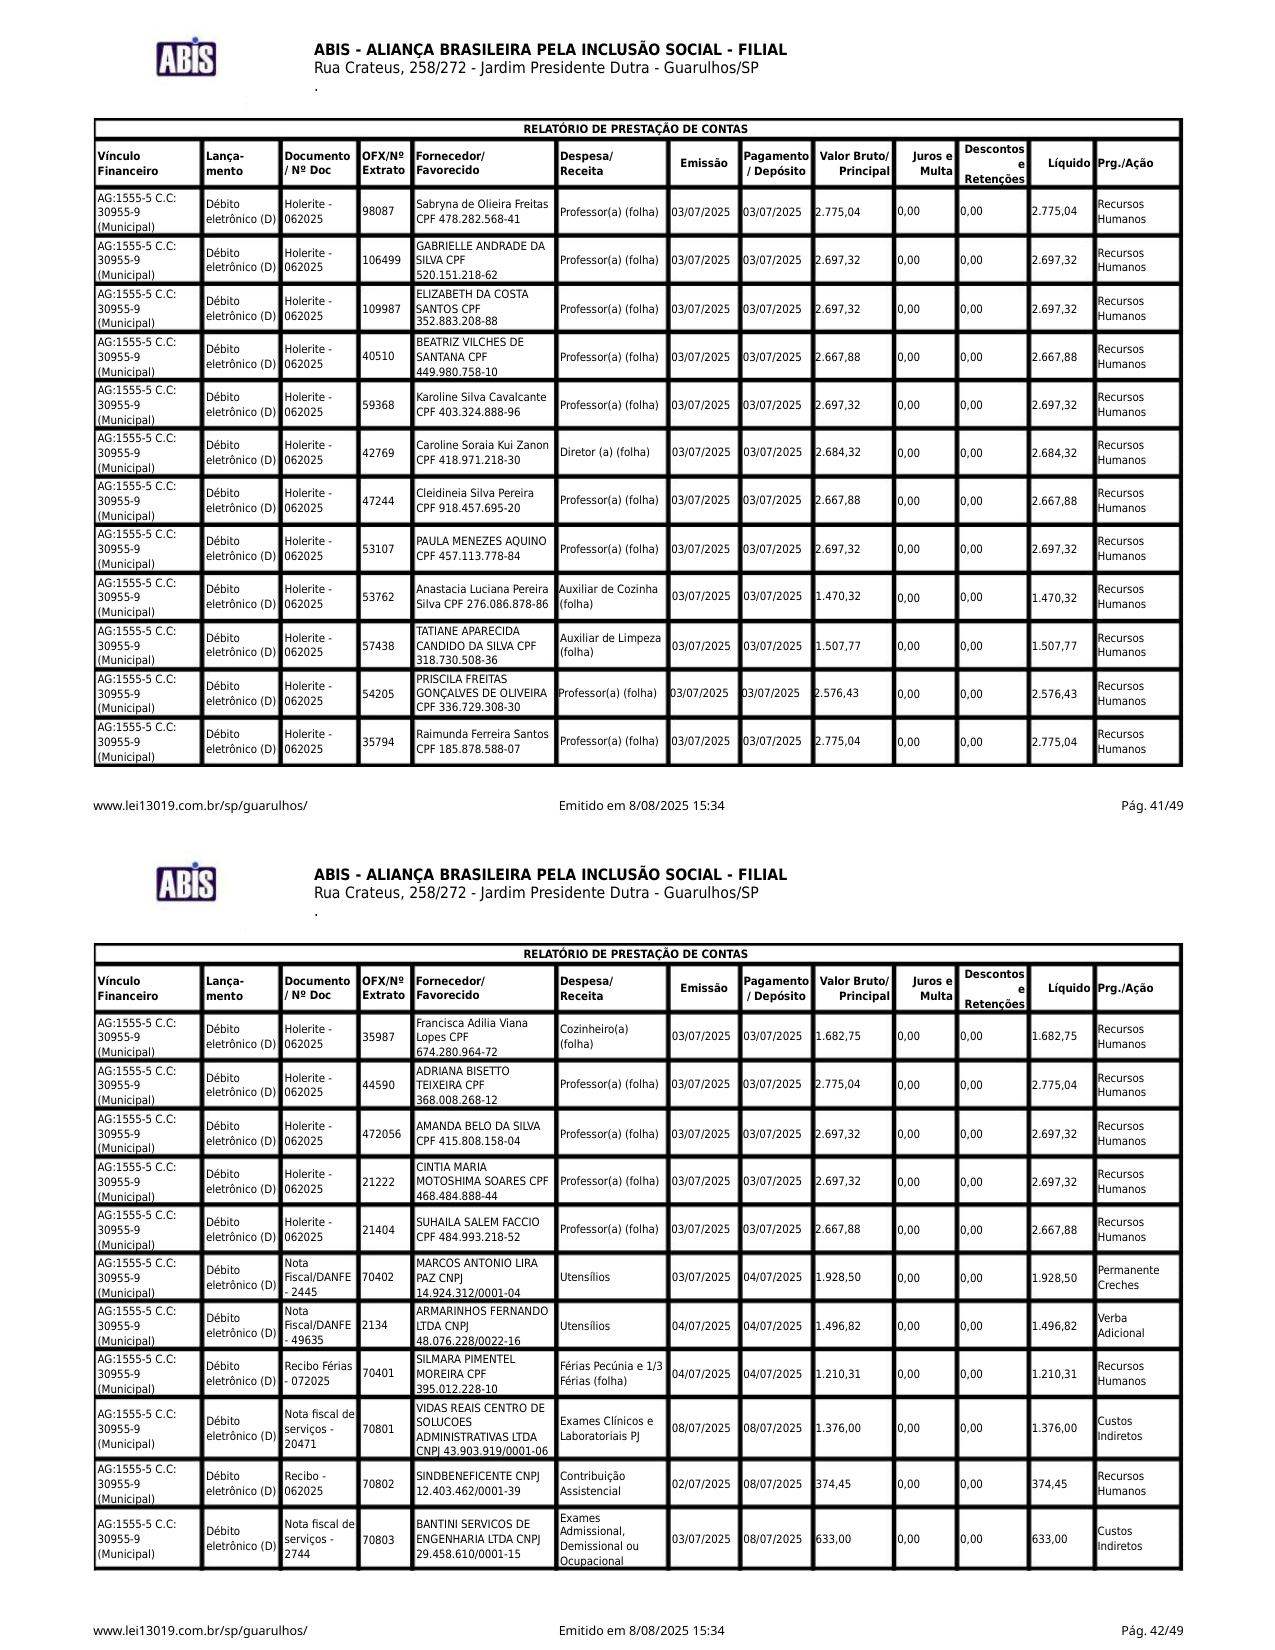

ABIS - ALIANÇA BRASILEIRA PELA INCLUSÃO SOCIAL - FILIAL
Rua Crateus, 258/272 - Jardim Presidente Dutra - Guarulhos/SP
.
RELATÓRIO DE PRESTAÇÃO DE CONTAS
Descontos
e
Retenções
Vínculo
Financeiro
Lança-
mento
Documento OFX/Nº Fornecedor/
Despesa/
Receita
Pagamento Valor Bruto/
/ Depósito Principal
Juros e
Multa
Emissão
Líquido Prg./Ação
/ Nº Doc
Extrato Favorecido
AG:1555-5 C.C:
30955-9
(Municipal)
Débito
eletrônico (D) 062025
Holerite -
Sabryna de Olieira Freitas
CPF 478.282.568-41
Recursos
Humanos
98087
Professor(a) (folha) 03/07/2025 03/07/2025 2.775,04
Professor(a) (folha) 03/07/2025 03/07/2025 2.697,32
Professor(a) (folha) 03/07/2025 03/07/2025 2.697,32
Professor(a) (folha) 03/07/2025 03/07/2025 2.667,88
Professor(a) (folha) 03/07/2025 03/07/2025 2.697,32
0,00
0,00
0,00
0,00
0,00
0,00
0,00
0,00
0,00
0,00
0,00
0,00
0,00
2.775,04
AG:1555-5 C.C:
30955-9
(Municipal)
GABRIELLE ANDRADE DA
106499 SILVA CPF
520.151.218-62
Débito
eletrônico (D) 062025
Holerite -
Recursos
Humanos
0,00
0,00
0,00
0,00
0,00
0,00
0,00
0,00
0,00
0,00
0,00
2.697,32
2.697,32
2.667,88
2.697,32
2.684,32
2.667,88
2.697,32
1.470,32
1.507,77
2.576,43
2.775,04
AG:1555-5 C.C:
30955-9
(Municipal)
ELIZABETH DA COSTA
109987 SANTOS CPF
Débito
eletrônico (D) 062025
Holerite -
Recursos
Humanos
352.883.208-88
AG:1555-5 C.C:
30955-9
(Municipal)
BEATRIZ VILCHES DE
SANTANA CPF
449.980.758-10
Débito
eletrônico (D) 062025
Holerite -
Recursos
Humanos
40510
59368
42769
47244
53107
53762
57438
54205
35794
AG:1555-5 C.C:
30955-9
(Municipal)
Débito
eletrônico (D) 062025
Holerite -
Karoline Silva Cavalcante
CPF 403.324.888-96
Recursos
Humanos
AG:1555-5 C.C:
30955-9
(Municipal)
Débito
eletrônico (D) 062025
Holerite -
Caroline Soraia Kui Zanon
CPF 418.971.218-30
Recursos
Humanos
Diretor (a) (folha)
03/07/2025 03/07/2025 2.684,32
AG:1555-5 C.C:
30955-9
(Municipal)
Débito
eletrônico (D) 062025
Holerite -
Cleidineia Silva Pereira
CPF 918.457.695-20
Recursos
Humanos
Professor(a) (folha) 03/07/2025 03/07/2025 2.667,88
Professor(a) (folha) 03/07/2025 03/07/2025 2.697,32
AG:1555-5 C.C:
30955-9
(Municipal)
Débito
eletrônico (D) 062025
Holerite -
PAULA MENEZES AQUINO
CPF 457.113.778-84
Recursos
Humanos
AG:1555-5 C.C:
30955-9
(Municipal)
Débito
eletrônico (D) 062025
Holerite -
Anastacia Luciana Pereira Auxiliar de Cozinha
Silva CPF 276.086.878-86 (folha)
Recursos
Humanos
03/07/2025 03/07/2025 1.470,32
03/07/2025 03/07/2025 1.507,77
AG:1555-5 C.C:
30955-9
(Municipal)
TATIANE APARECIDA
CANDIDO DA SILVA CPF
318.730.508-36
Débito
eletrônico (D) 062025
Holerite -
Auxiliar de Limpeza
(folha)
Recursos
Humanos
AG:1555-5 C.C:
30955-9
(Municipal)
PRISCILA FREITAS
Débito
eletrônico (D) 062025
Holerite -
Recursos
Humanos
GONÇALVES DE OLIVEIRA Professor(a) (folha) 03/07/2025 03/07/2025 2.576,43
CPF 336.729.308-30
AG:1555-5 C.C:
30955-9
(Municipal)
Débito
eletrônico (D) 062025
Holerite -
Raimunda Ferreira Santos
CPF 185.878.588-07
Recursos
Humanos
Professor(a) (folha) 03/07/2025 03/07/2025 2.775,04
www.lei13019.com.br/sp/guarulhos/
Emitido em 8/08/2025 15:34
Pág. 41/49
ABIS - ALIANÇA BRASILEIRA PELA INCLUSÃO SOCIAL - FILIAL
Rua Crateus, 258/272 - Jardim Presidente Dutra - Guarulhos/SP
.
RELATÓRIO DE PRESTAÇÃO DE CONTAS
Descontos
e
Retenções
Vínculo
Financeiro
Lança-
mento
Documento OFX/Nº Fornecedor/
Despesa/
Receita
Pagamento Valor Bruto/
/ Depósito Principal
Juros e
Multa
Emissão
Líquido Prg./Ação
/ Nº Doc
Extrato Favorecido
AG:1555-5 C.C:
30955-9
(Municipal)
Francisca Adilia Viana
Lopes CPF
674.280.964-72
Débito
eletrônico (D) 062025
Holerite -
Cozinheiro(a)
(folha)
Recursos
Humanos
35987
44590
472056
21222
21404
03/07/2025 03/07/2025 1.682,75
0,00
0,00
0,00
0,00
0,00
0,00
0,00
0,00
0,00
0,00
0,00
0,00
0,00
0,00
0,00
0,00
1.682,75
AG:1555-5 C.C:
30955-9
(Municipal)
ADRIANA BISETTO
TEIXEIRA CPF
368.008.268-12
Débito
eletrônico (D) 062025
Holerite -
Recursos
Humanos
Professor(a) (folha) 03/07/2025 03/07/2025 2.775,04
Professor(a) (folha) 03/07/2025 03/07/2025 2.697,32
2.775,04
2.697,32
2.697,32
2.667,88
1.928,50
1.496,82
1.210,31
AG:1555-5 C.C:
30955-9
(Municipal)
Débito
eletrônico (D) 062025
Holerite -
AMANDA BELO DA SILVA
CPF 415.808.158-04
Recursos
Humanos
AG:1555-5 C.C:
30955-9
(Municipal)
CINTIA MARIA
Débito
eletrônico (D) 062025
Holerite -
Recursos
Humanos
MOTOSHIMA SOARES CPF Professor(a) (folha) 03/07/2025 03/07/2025 2.697,32
468.484.888-44
AG:1555-5 C.C:
30955-9
(Municipal)
Débito
eletrônico (D) 062025
Holerite -
SUHAILA SALEM FACCIO
CPF 484.993.218-52
Recursos
Humanos
Professor(a) (folha) 03/07/2025 03/07/2025 2.667,88
AG:1555-5 C.C:
30955-9
(Municipal)
Nota
MARCOS ANTONIO LIRA
PAZ CNPJ
14.924.312/0001-04
Débito
eletrônico (D)
Permanente
Creches
Fiscal/DANFE 70402
- 2445
Utensílios
Utensílios
03/07/2025 04/07/2025 1.928,50
04/07/2025 04/07/2025 1.496,82
04/07/2025 04/07/2025 1.210,31
AG:1555-5 C.C:
30955-9
(Municipal)
Nota
ARMARINHOS FERNANDO
LTDA CNPJ
48.076.228/0022-16
Débito
eletrônico (D)
Verba
Adicional
Fiscal/DANFE 2134
- 49635
AG:1555-5 C.C:
30955-9
(Municipal)
SILMARA PIMENTEL
MOREIRA CPF
395.012.228-10
Débito
eletrônico (D) - 072025
Recibo Férias
Férias Pecúnia e 1/3
Férias (folha)
Recursos
Humanos
70401
70801
70802
70803
VIDAS REAIS CENTRO DE
SOLUCOES
ADMINISTRATIVAS LTDA
CNPJ 43.903.919/0001-06
AG:1555-5 C.C:
30955-9
(Municipal)
Nota ﬁscal de
serviços -
20471
Débito
eletrônico (D)
Exames Clínicos e
Laboratoriais PJ
Custos
Indiretos
08/07/2025 08/07/2025 1.376,00
02/07/2025 08/07/2025 374,45
03/07/2025 08/07/2025 633,00
0,00
0,00
0,00
0,00
0,00
0,00
1.376,00
374,45
633,00
AG:1555-5 C.C:
30955-9
(Municipal)
Débito
eletrônico (D) 062025
Recibo -
SINDBENEFICENTE CNPJ
12.403.462/0001-39
Contribuição
Assistencial
Recursos
Humanos
Exames
AG:1555-5 C.C:
30955-9
(Municipal)
Nota ﬁscal de
serviços -
2744
BANTINI SERVICOS DE
ENGENHARIA LTDA CNPJ
29.458.610/0001-15
Débito
eletrônico (D)
Admissional,
Demissional ou
Ocupacional
Custos
Indiretos
www.lei13019.com.br/sp/guarulhos/
Emitido em 8/08/2025 15:34
Pág. 42/49